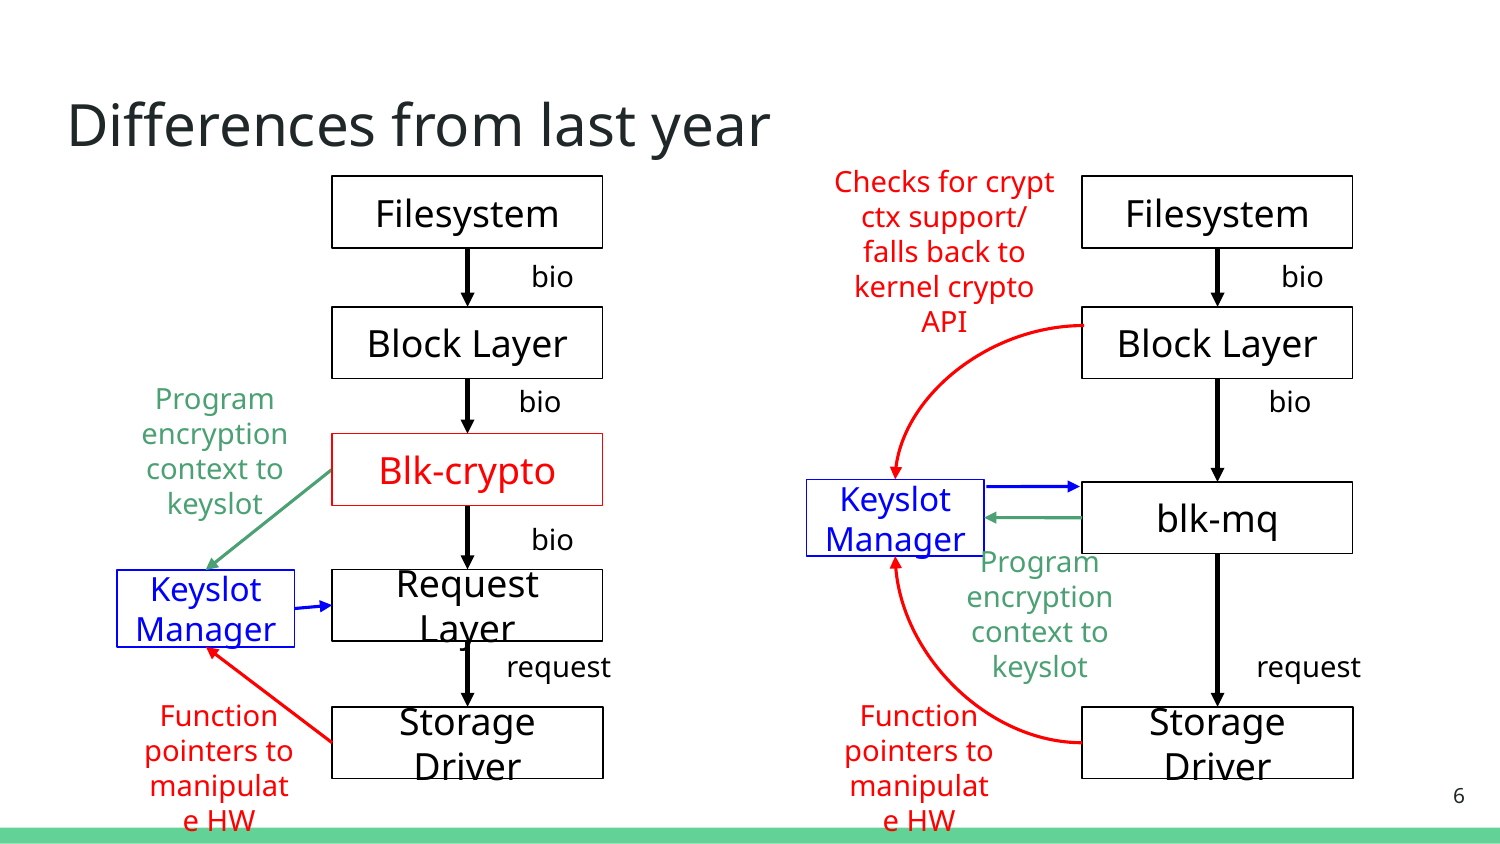

# Differences from last year
Filesystem
bio
Block Layer
bio
Program encryption context to keyslot
Blk-crypto
bio
Request Layer
Keyslot Manager
request
Storage Driver
Function pointers to manipulate HW
Filesystem
bio
Block Layer
bio
Keyslot Manager
blk-mq
Program encryption context to keyslot
request
Storage Driver
Function pointers to manipulate HW
Checks for crypt ctx support/
falls back to kernel crypto API